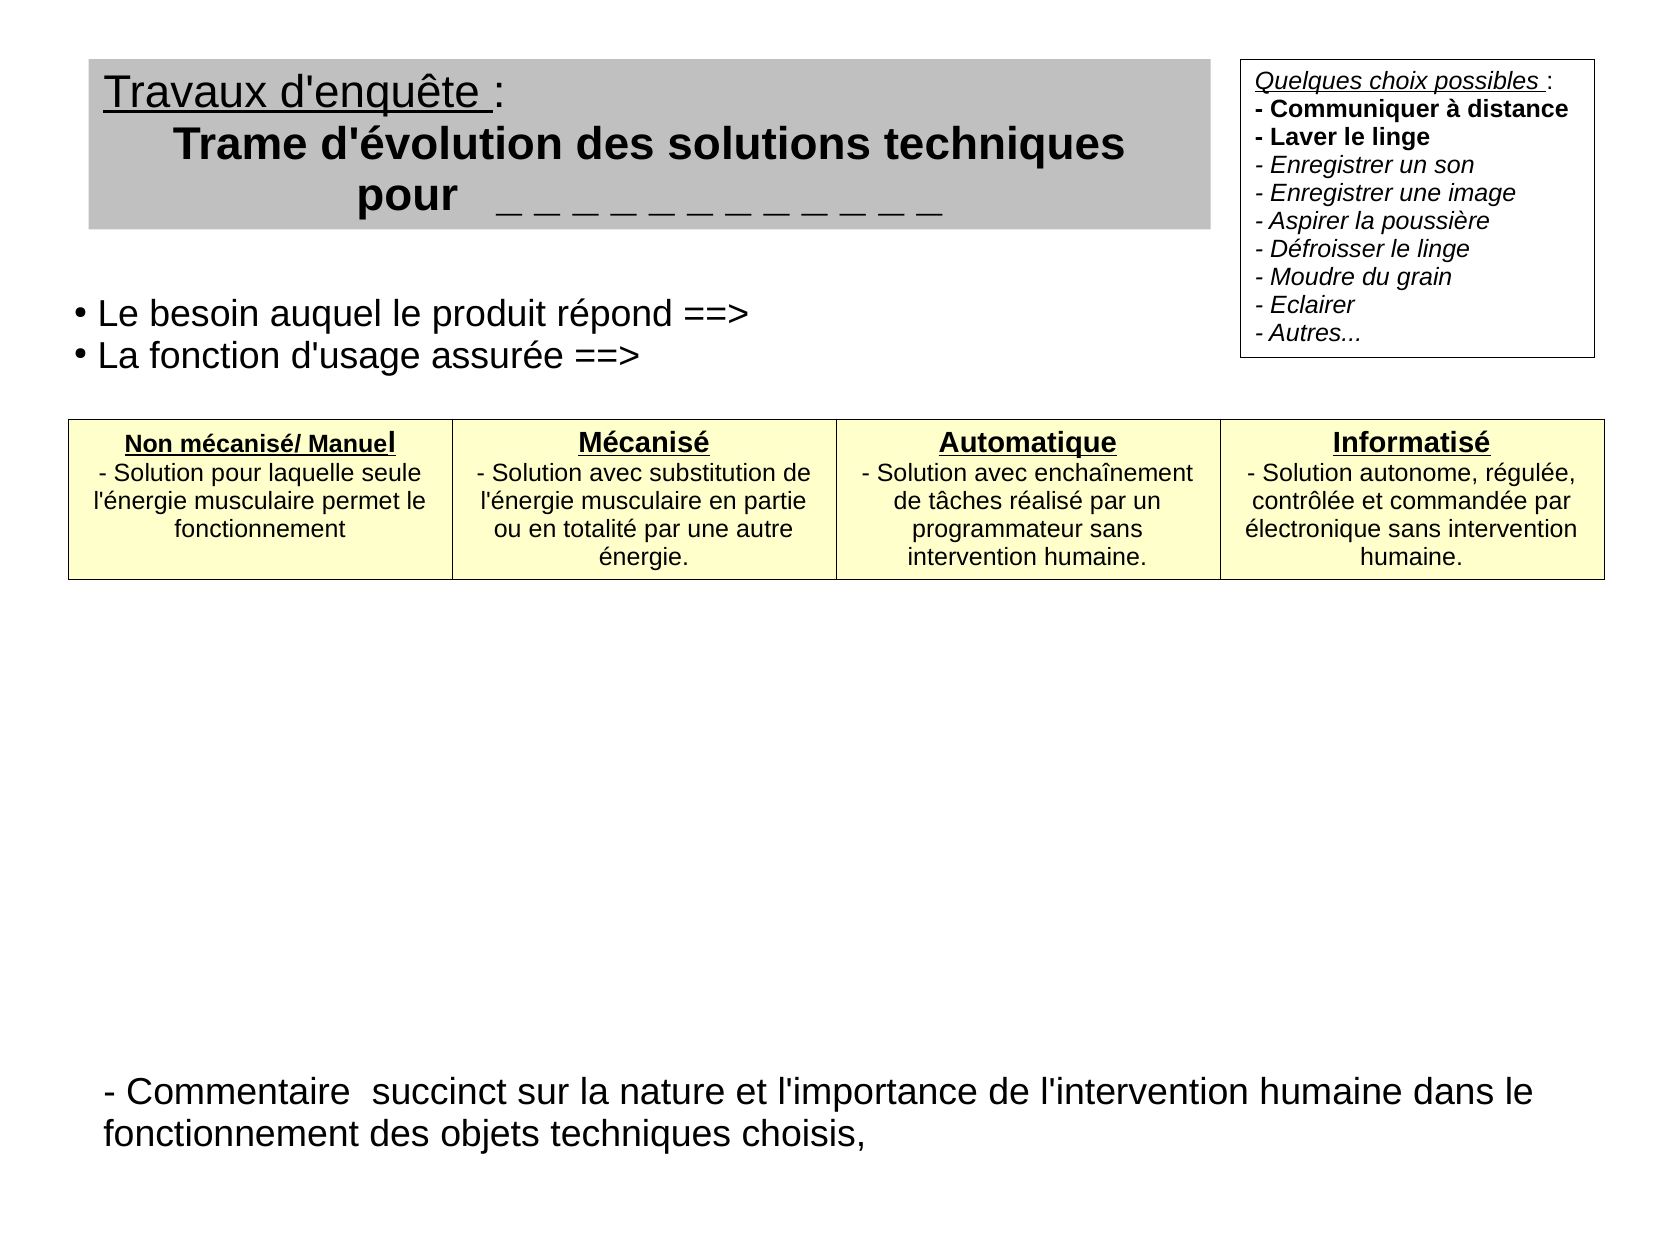

Travaux d'enquête :
Trame d'évolution des solutions techniques
pour _ _ _ _ _ _ _ _ _ _ _ _
Quelques choix possibles :
- Communiquer à distance
- Laver le linge
- Enregistrer un son
- Enregistrer une image
- Aspirer la poussière
- Défroisser le linge
- Moudre du grain
- Eclairer
- Autres...
 Le besoin auquel le produit répond ==>
 La fonction d'usage assurée ==>
| Non mécanisé/ Manuel - Solution pour laquelle seule l'énergie musculaire permet le fonctionnement | Mécanisé - Solution avec substitution de l'énergie musculaire en partie ou en totalité par une autre énergie. | Automatique - Solution avec enchaînement de tâches réalisé par un programmateur sans intervention humaine. | Informatisé - Solution autonome, régulée, contrôlée et commandée par électronique sans intervention humaine. |
| --- | --- | --- | --- |
- Commentaire succinct sur la nature et l'importance de l'intervention humaine dans le fonctionnement des objets techniques choisis,